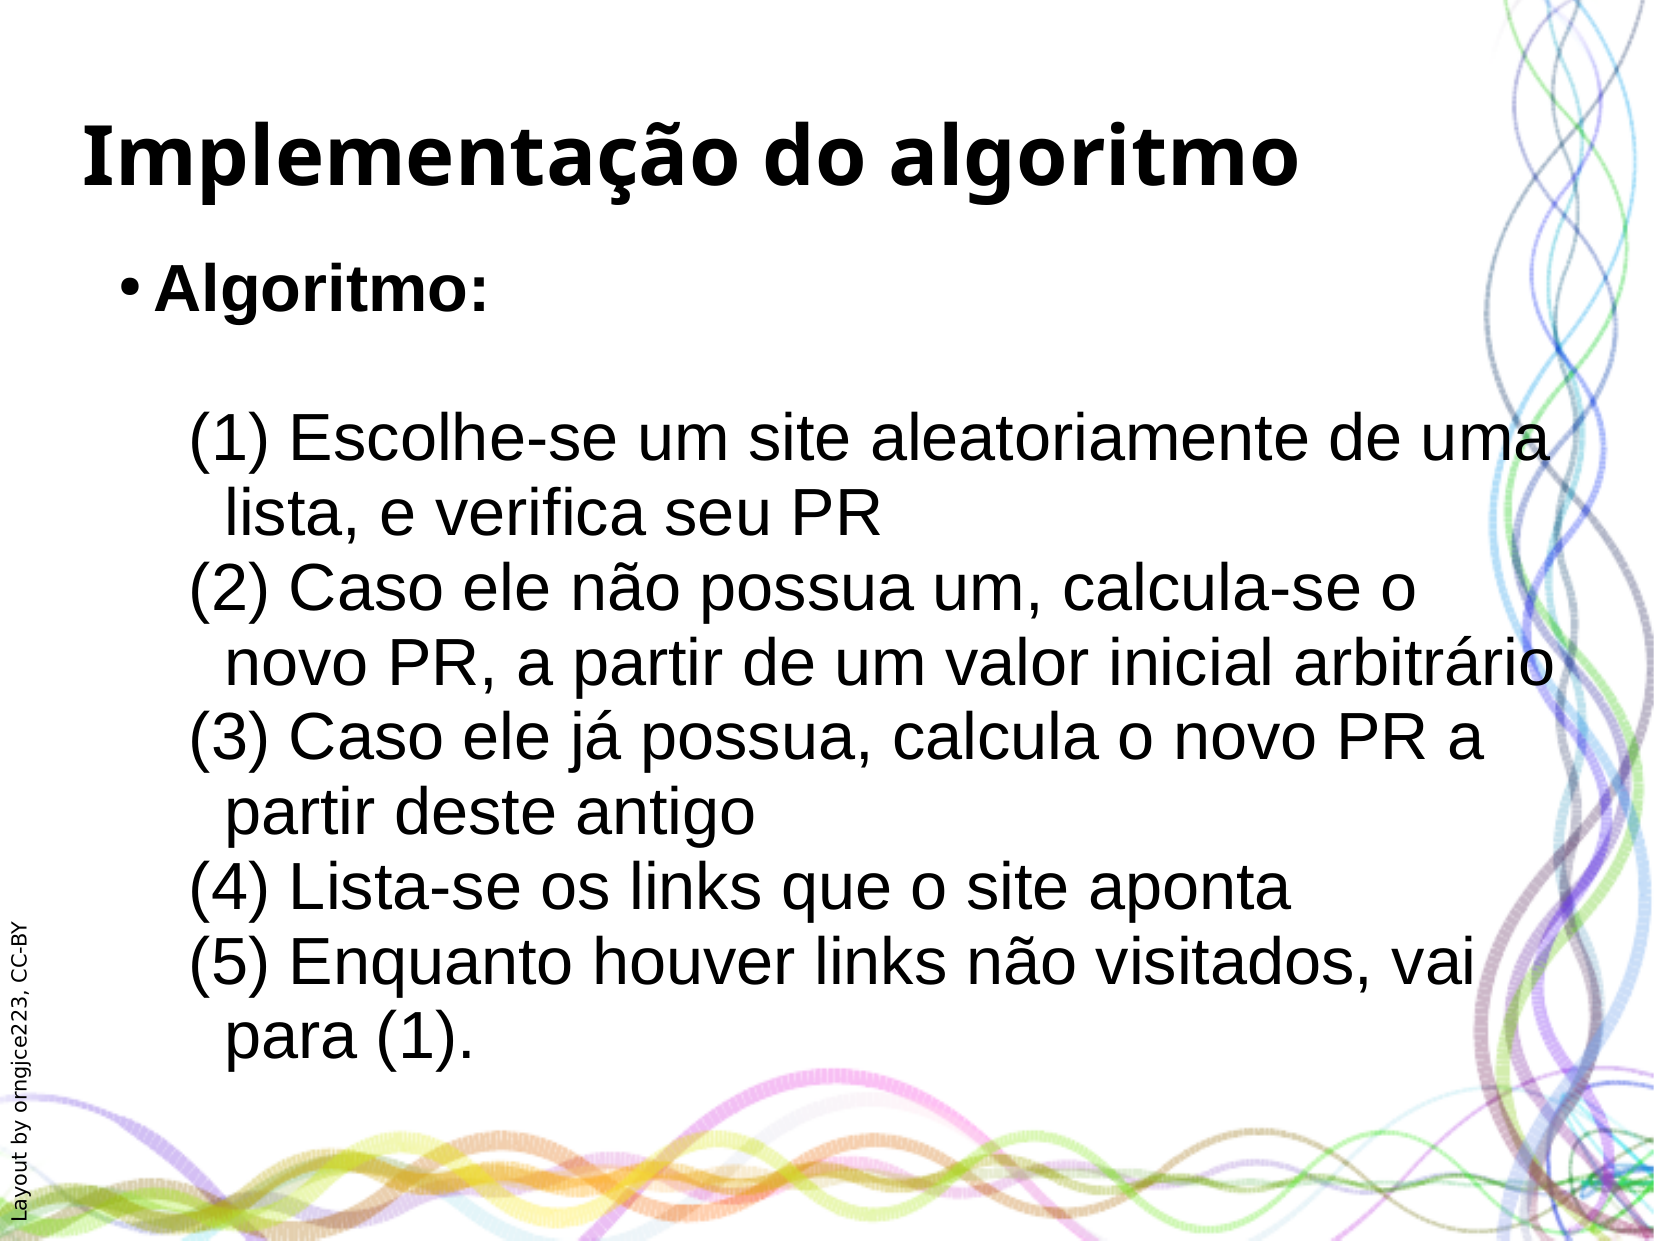

# Implementação do algoritmo
Algoritmo:
 Escolhe-se um site aleatoriamente de uma lista, e verifica seu PR
 Caso ele não possua um, calcula-se o novo PR, a partir de um valor inicial arbitrário
 Caso ele já possua, calcula o novo PR a partir deste antigo
 Lista-se os links que o site aponta
 Enquanto houver links não visitados, vai para (1).